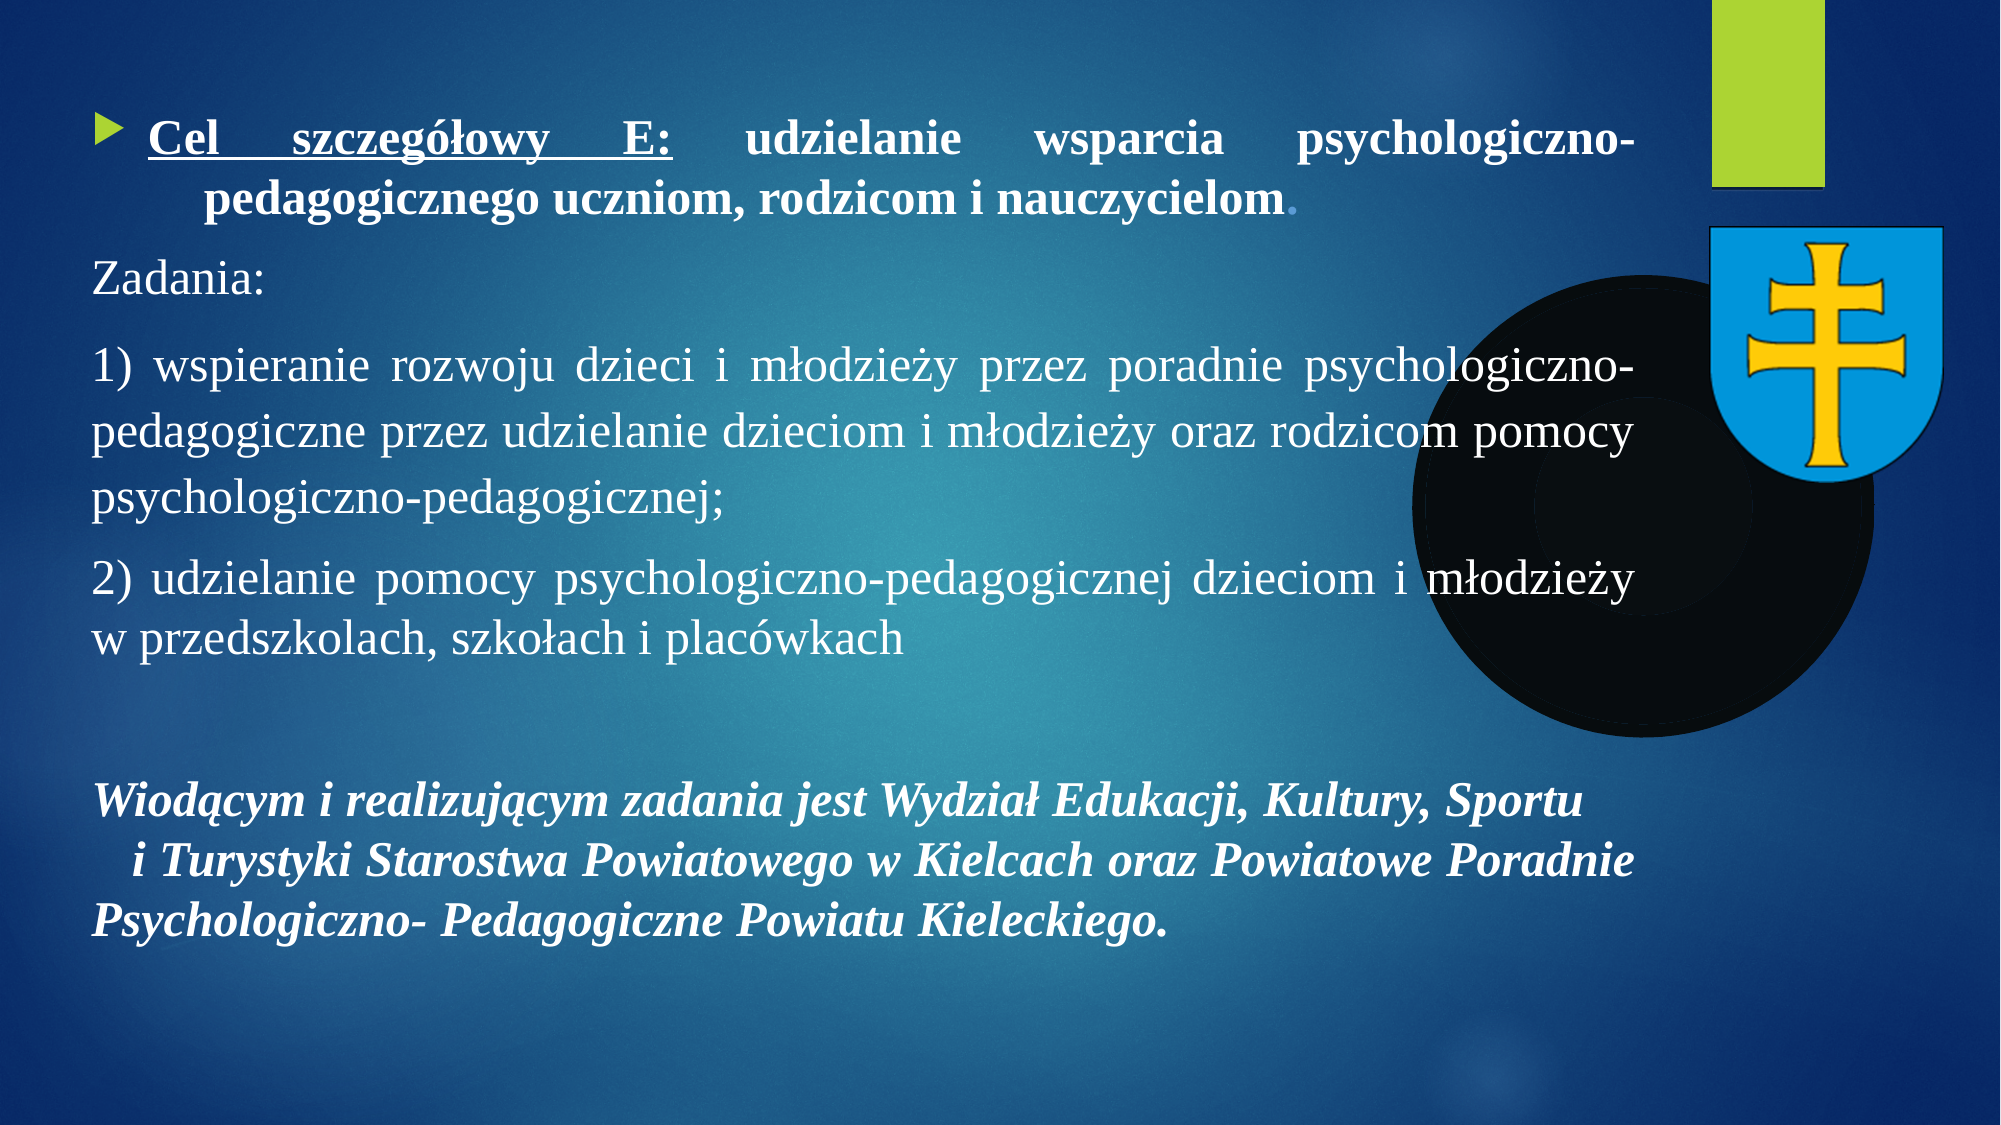

# Cel szczegółowy E: udzielanie wsparcia psychologiczno-pedagogicznego uczniom, rodzicom i nauczycielom.
Zadania:
1) wspieranie rozwoju dzieci i młodzieży przez poradnie psychologiczno-pedagogiczne przez udzielanie dzieciom i młodzieży oraz rodzicom pomocy psychologiczno-pedagogicznej;
2) udzielanie pomocy psychologiczno-pedagogicznej dzieciom i młodzieży w przedszkolach, szkołach i placówkach
Wiodącym i realizującym zadania jest Wydział Edukacji, Kultury, Sportu i Turystyki Starostwa Powiatowego w Kielcach oraz Powiatowe Poradnie Psychologiczno- Pedagogiczne Powiatu Kieleckiego.